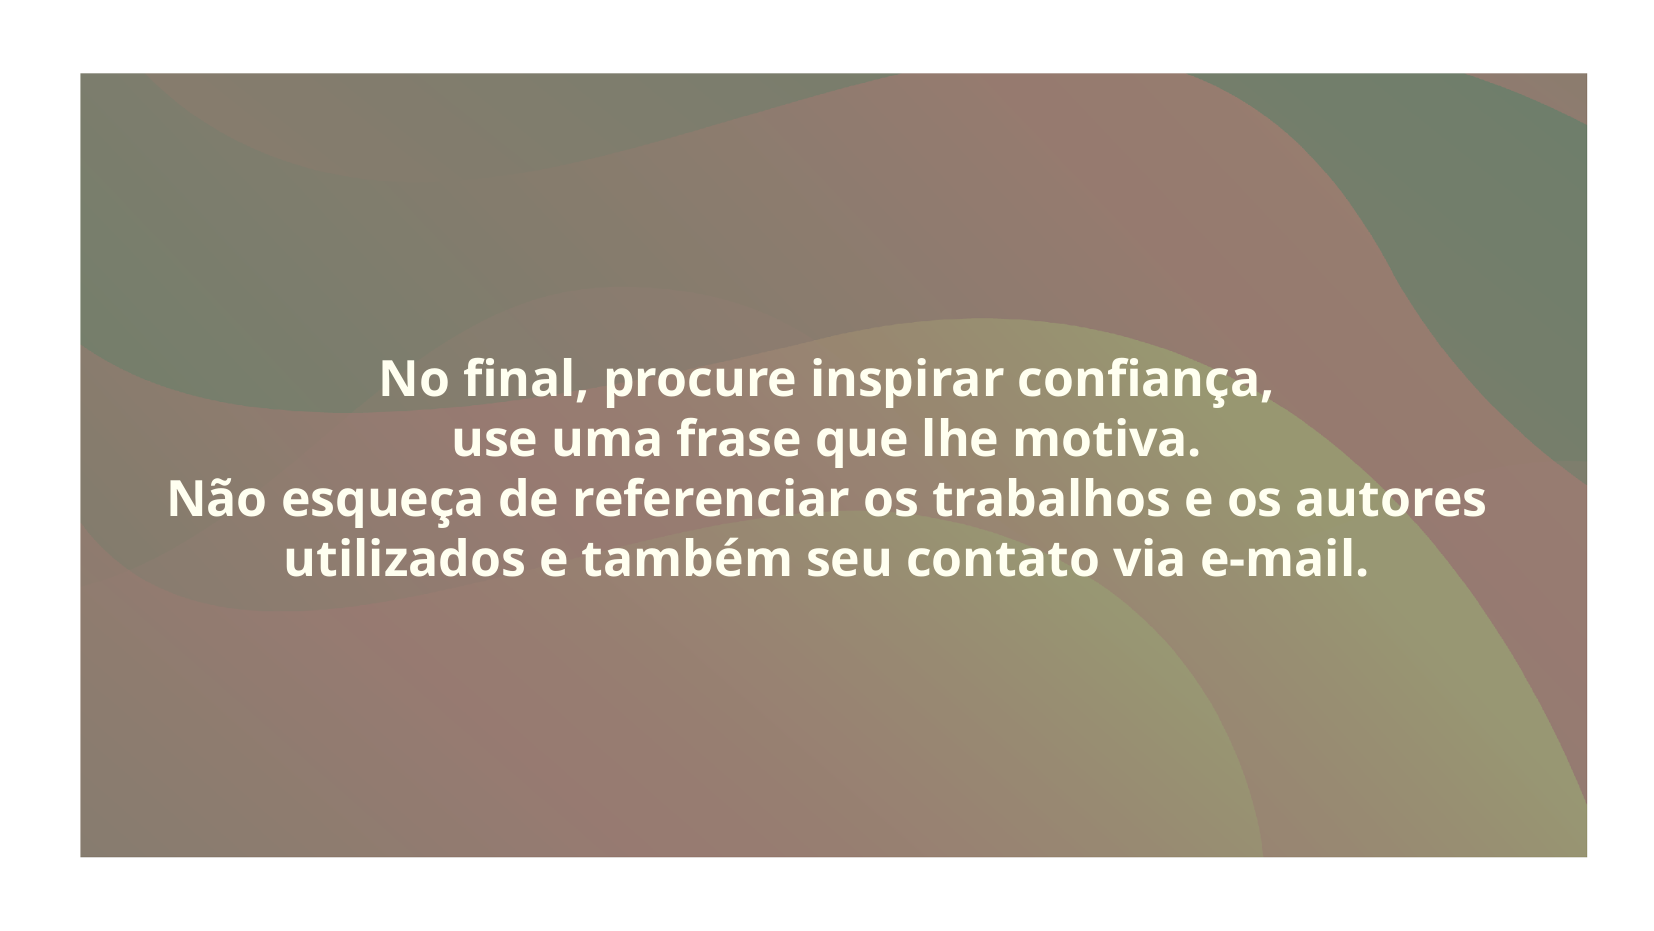

No final, procure inspirar confiança,
 use uma frase que lhe motiva.
Não esqueça de referenciar os trabalhos e os autores utilizados e também seu contato via e-mail.